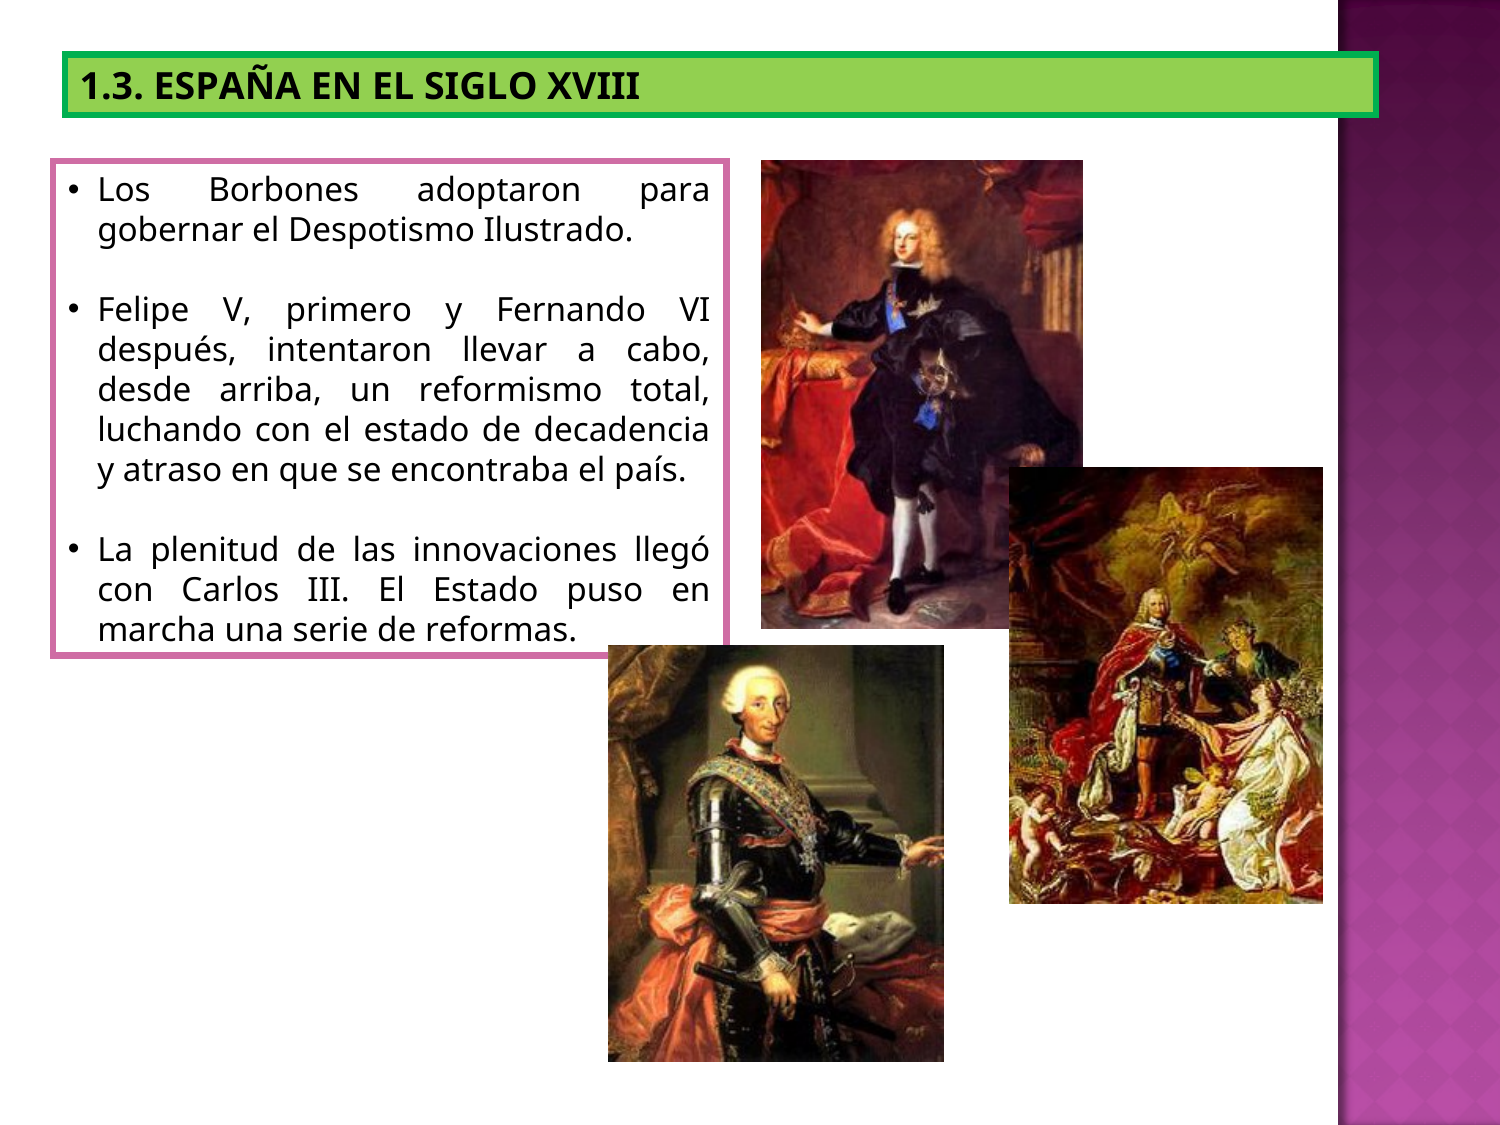

1.3. ESPAÑA EN EL SIGLO XVIII
Los Borbones adoptaron para gobernar el Despotismo Ilustrado.
Felipe V, primero y Fernando VI después, intentaron llevar a cabo, desde arriba, un reformismo total, luchando con el estado de decadencia y atraso en que se encontraba el país.
La plenitud de las innovaciones llegó con Carlos III. El Estado puso en marcha una serie de reformas.